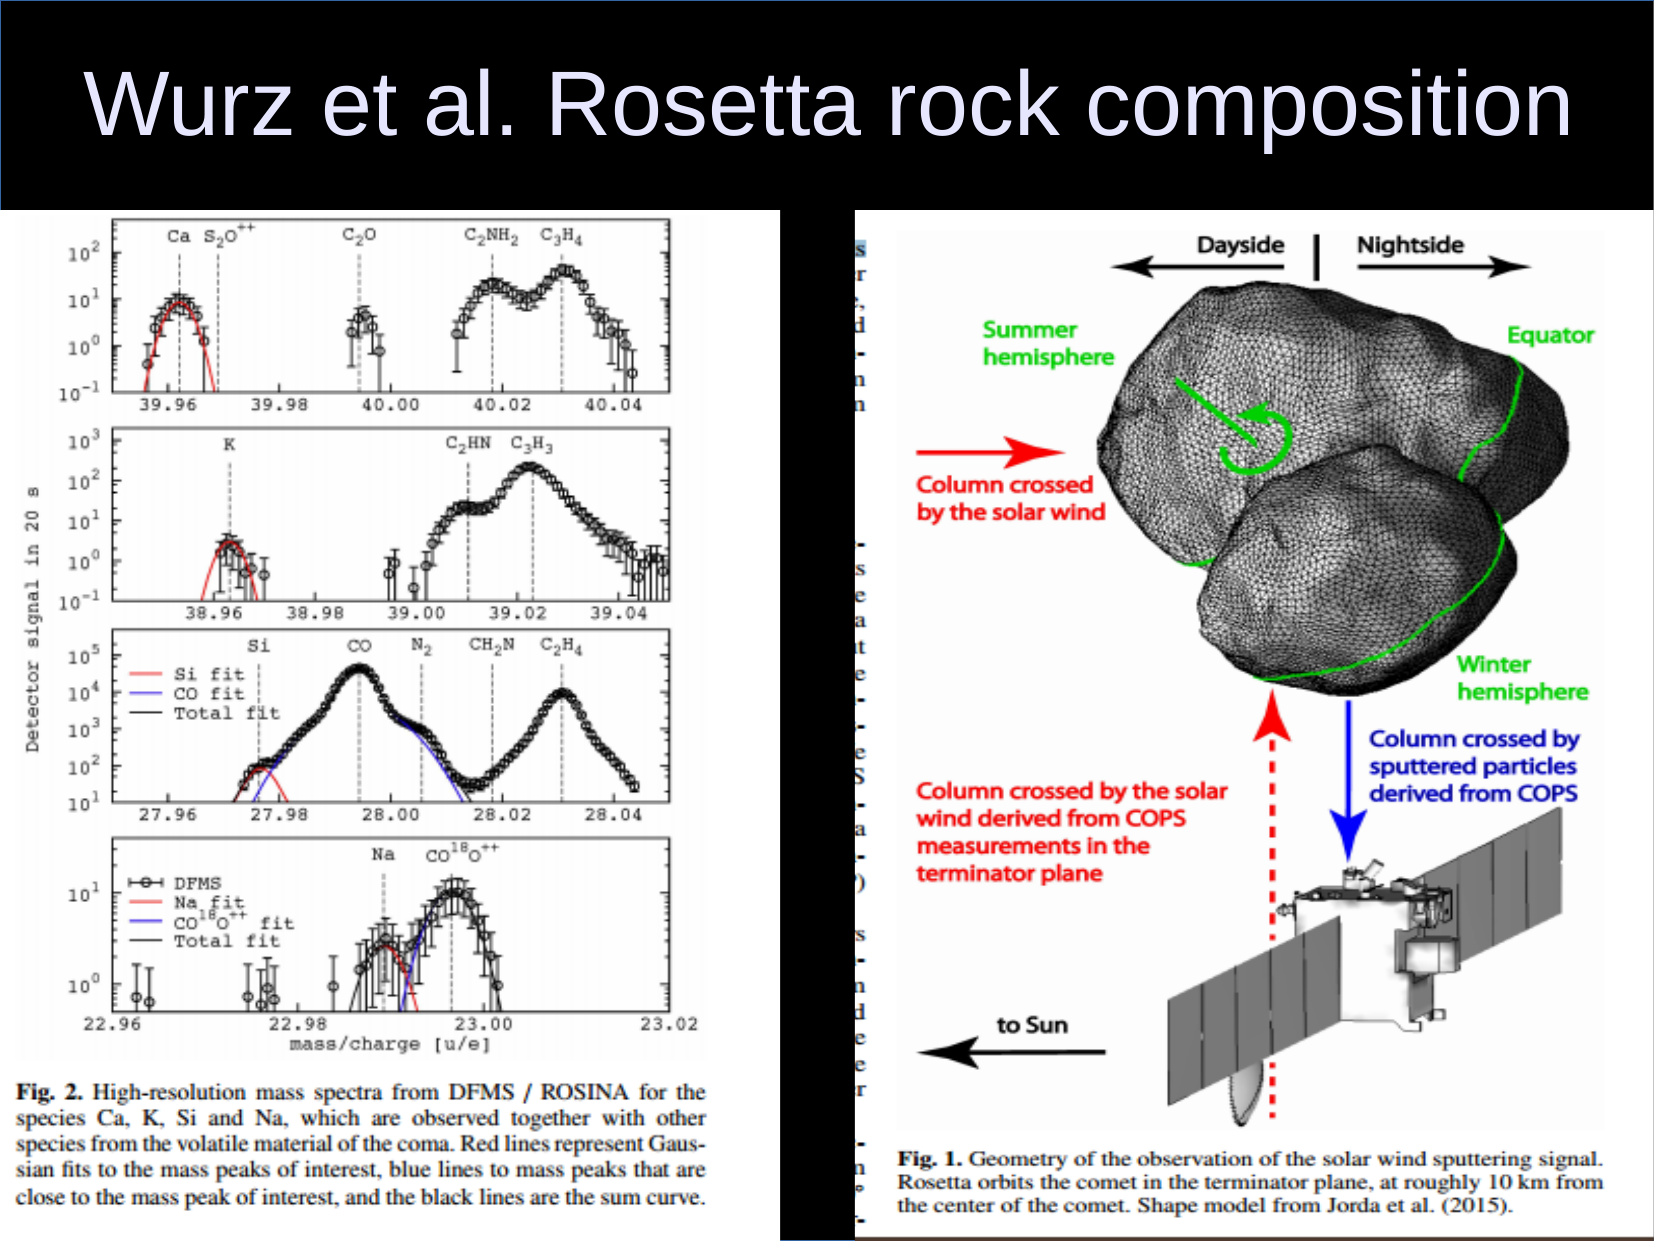

# Wurz et al. Rosetta rock composition